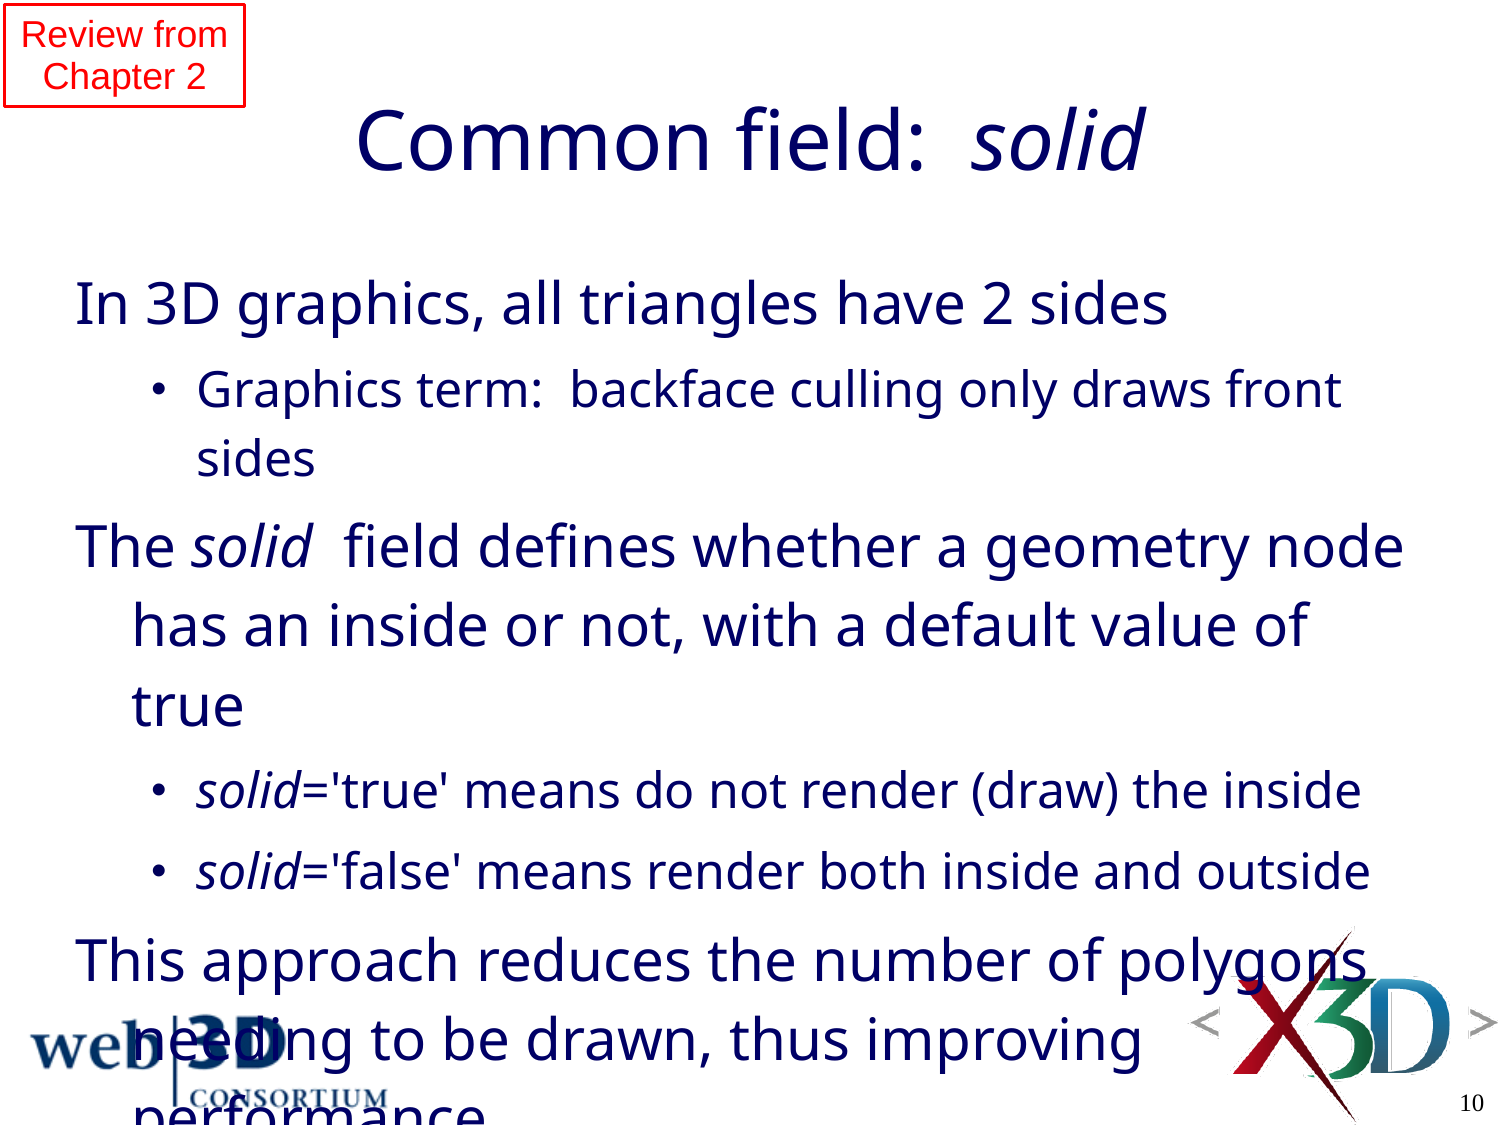

Review from
Chapter 2
# Common field: solid
In 3D graphics, all triangles have 2 sides
Graphics term: backface culling only draws front sides
The solid field defines whether a geometry node has an inside or not, with a default value of true
solid='true' means do not render (draw) the inside
solid='false' means render both inside and outside
This approach reduces the number of polygons needing to be drawn, thus improving performance
Confusing if user gets lost inside invisible geometry
Hint: set solid='false' to draw both sides